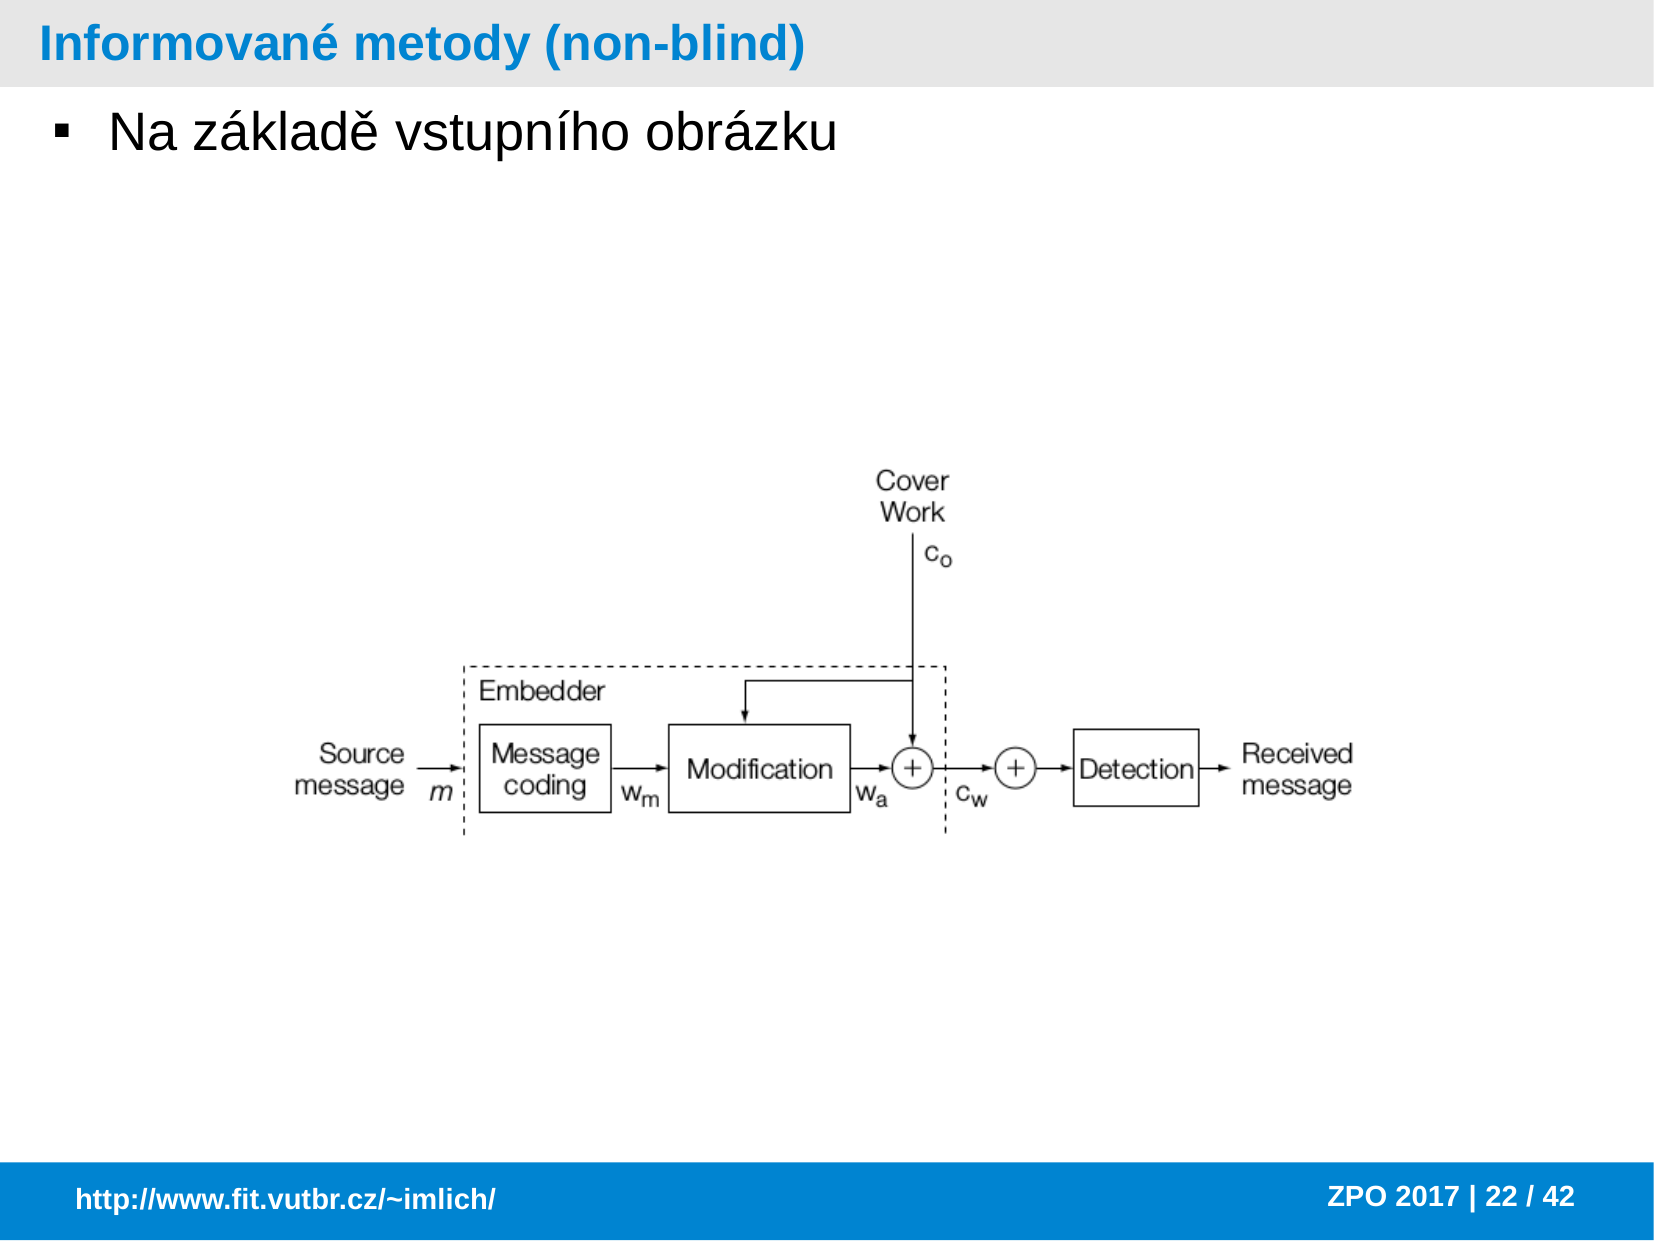

# Informované metody (non-blind)
Na základě vstupního obrázku